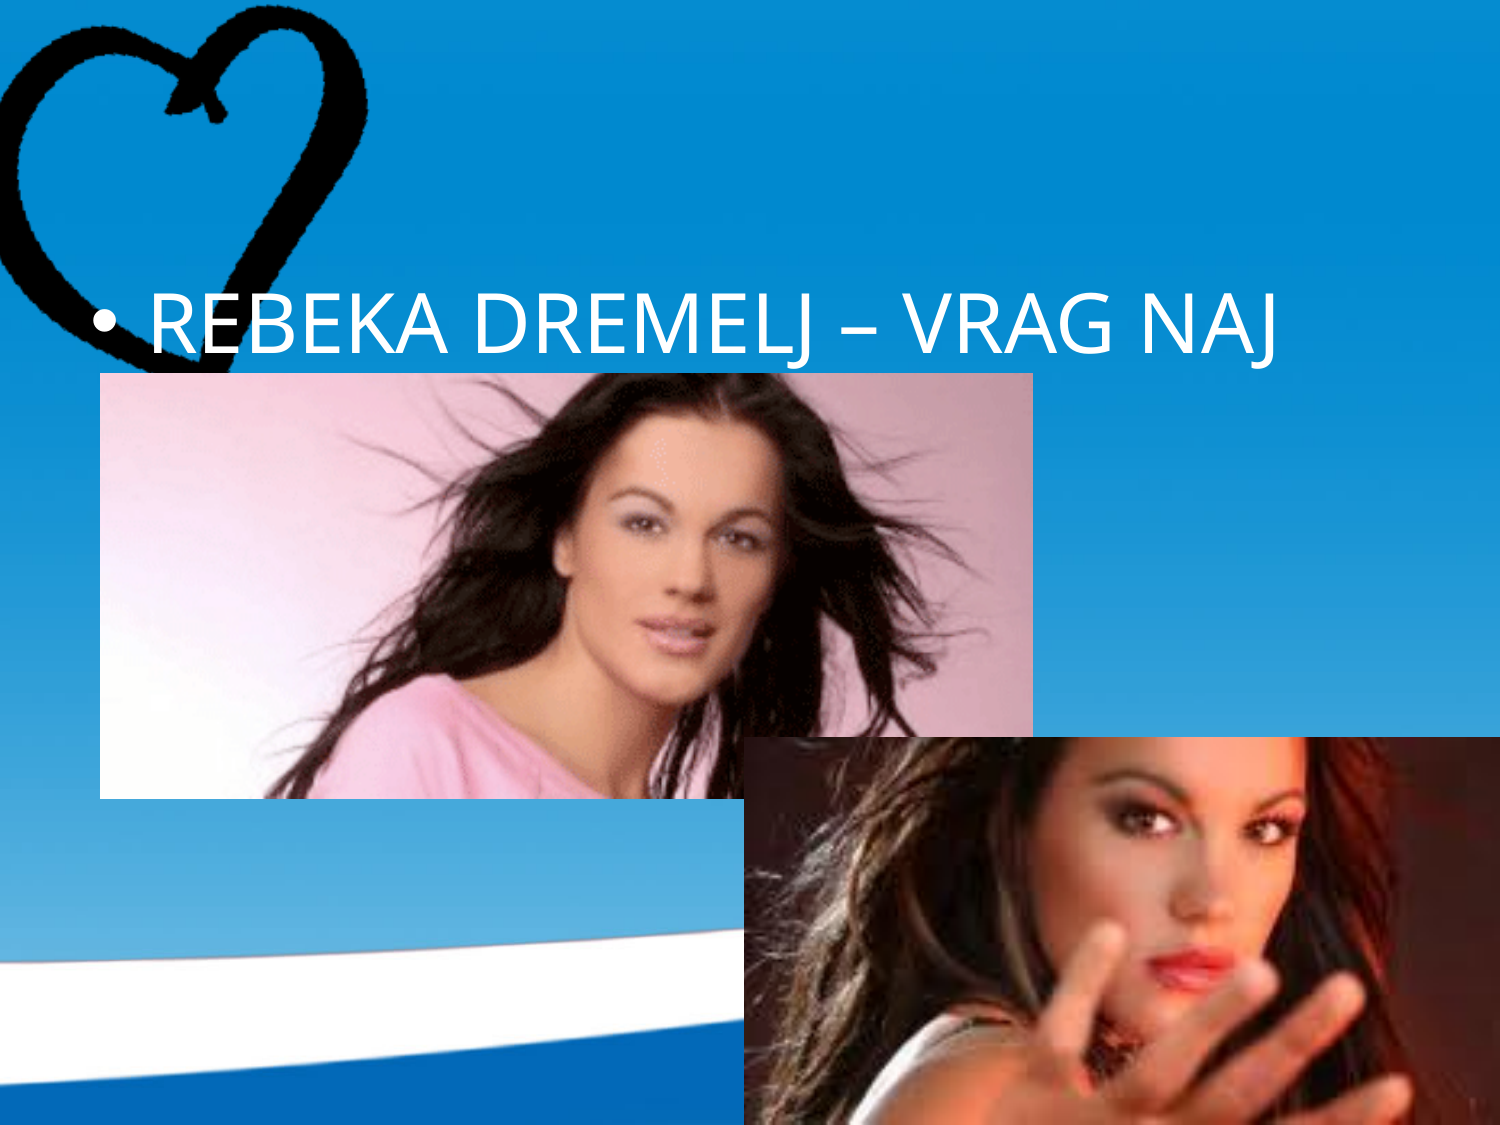

#
REBEKA DREMELJ – VRAG NAJ VZAME